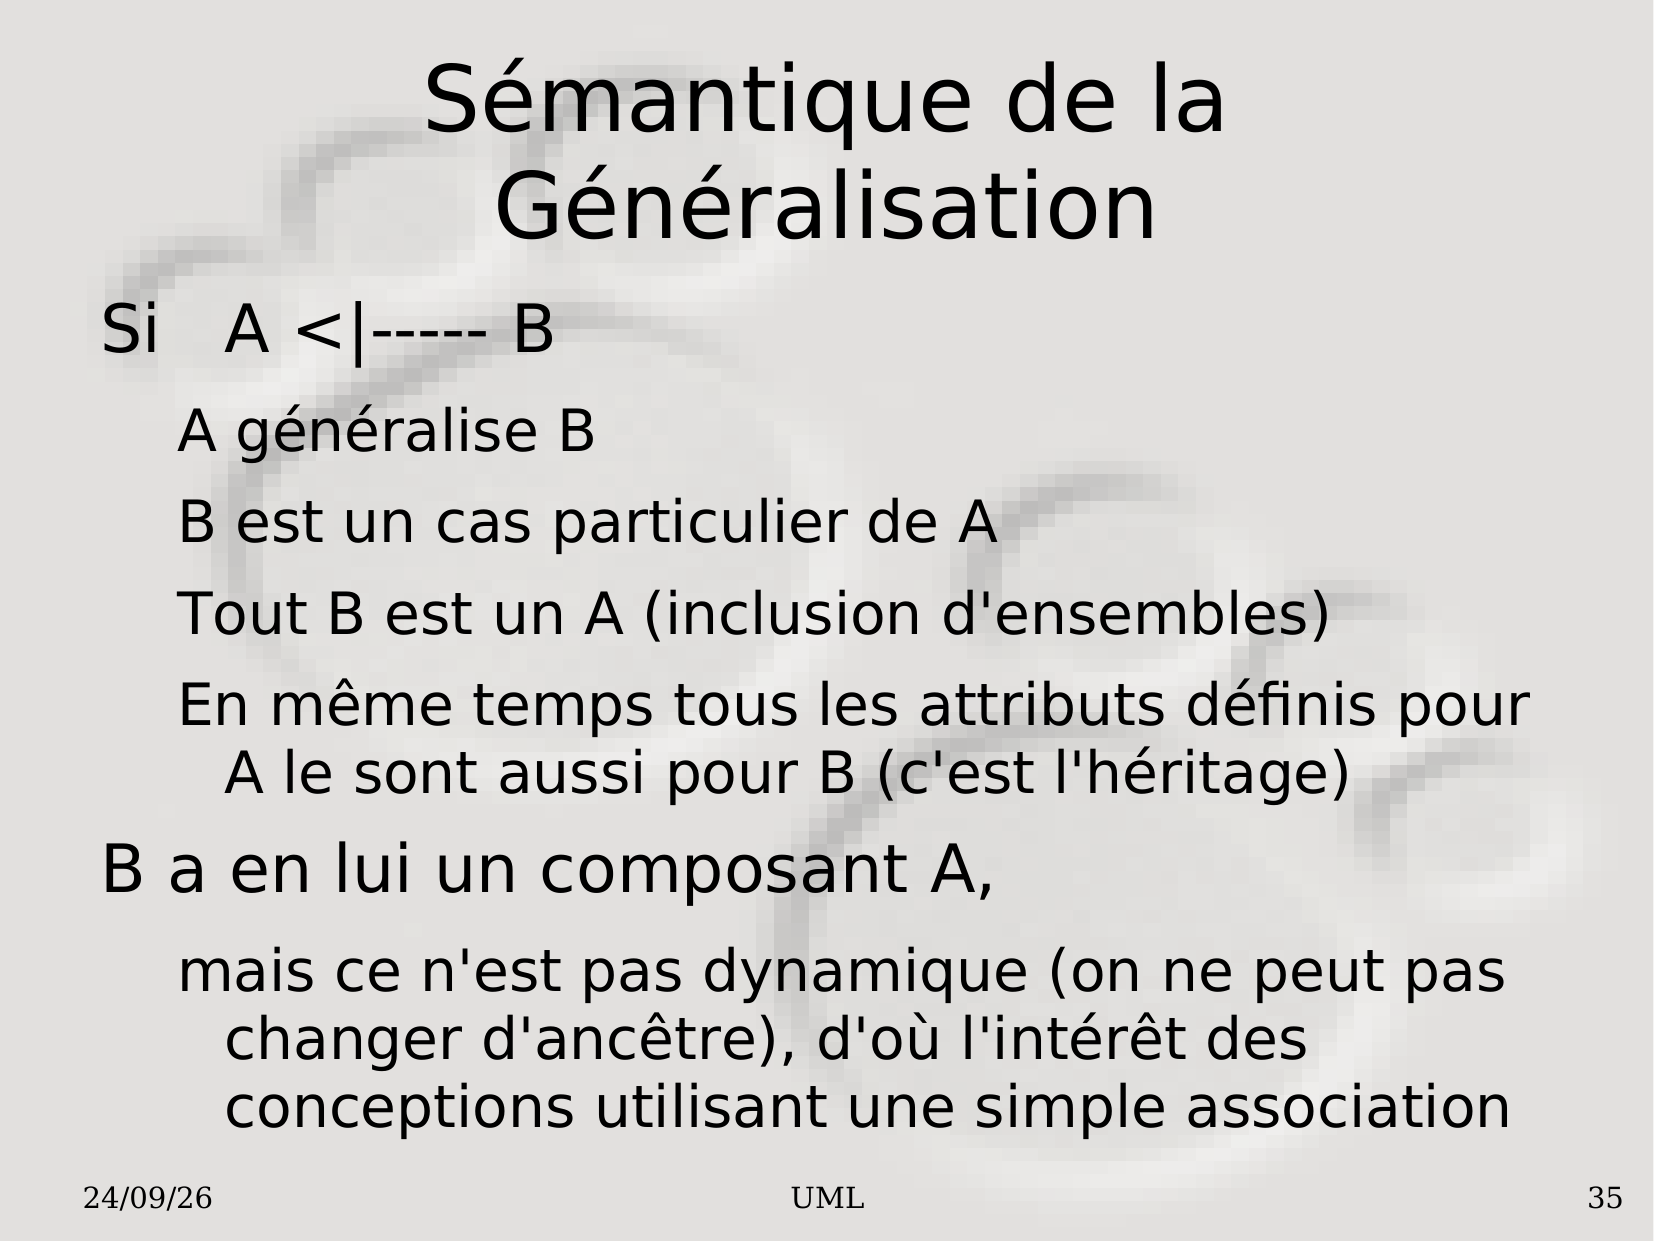

# Sémantique de la Généralisation
Si A <|----- B
A généralise B
B est un cas particulier de A
Tout B est un A (inclusion d'ensembles)
En même temps tous les attributs définis pour A le sont aussi pour B (c'est l'héritage)
B a en lui un composant A,
mais ce n'est pas dynamique (on ne peut pas changer d'ancêtre), d'où l'intérêt des conceptions utilisant une simple association
UML
35